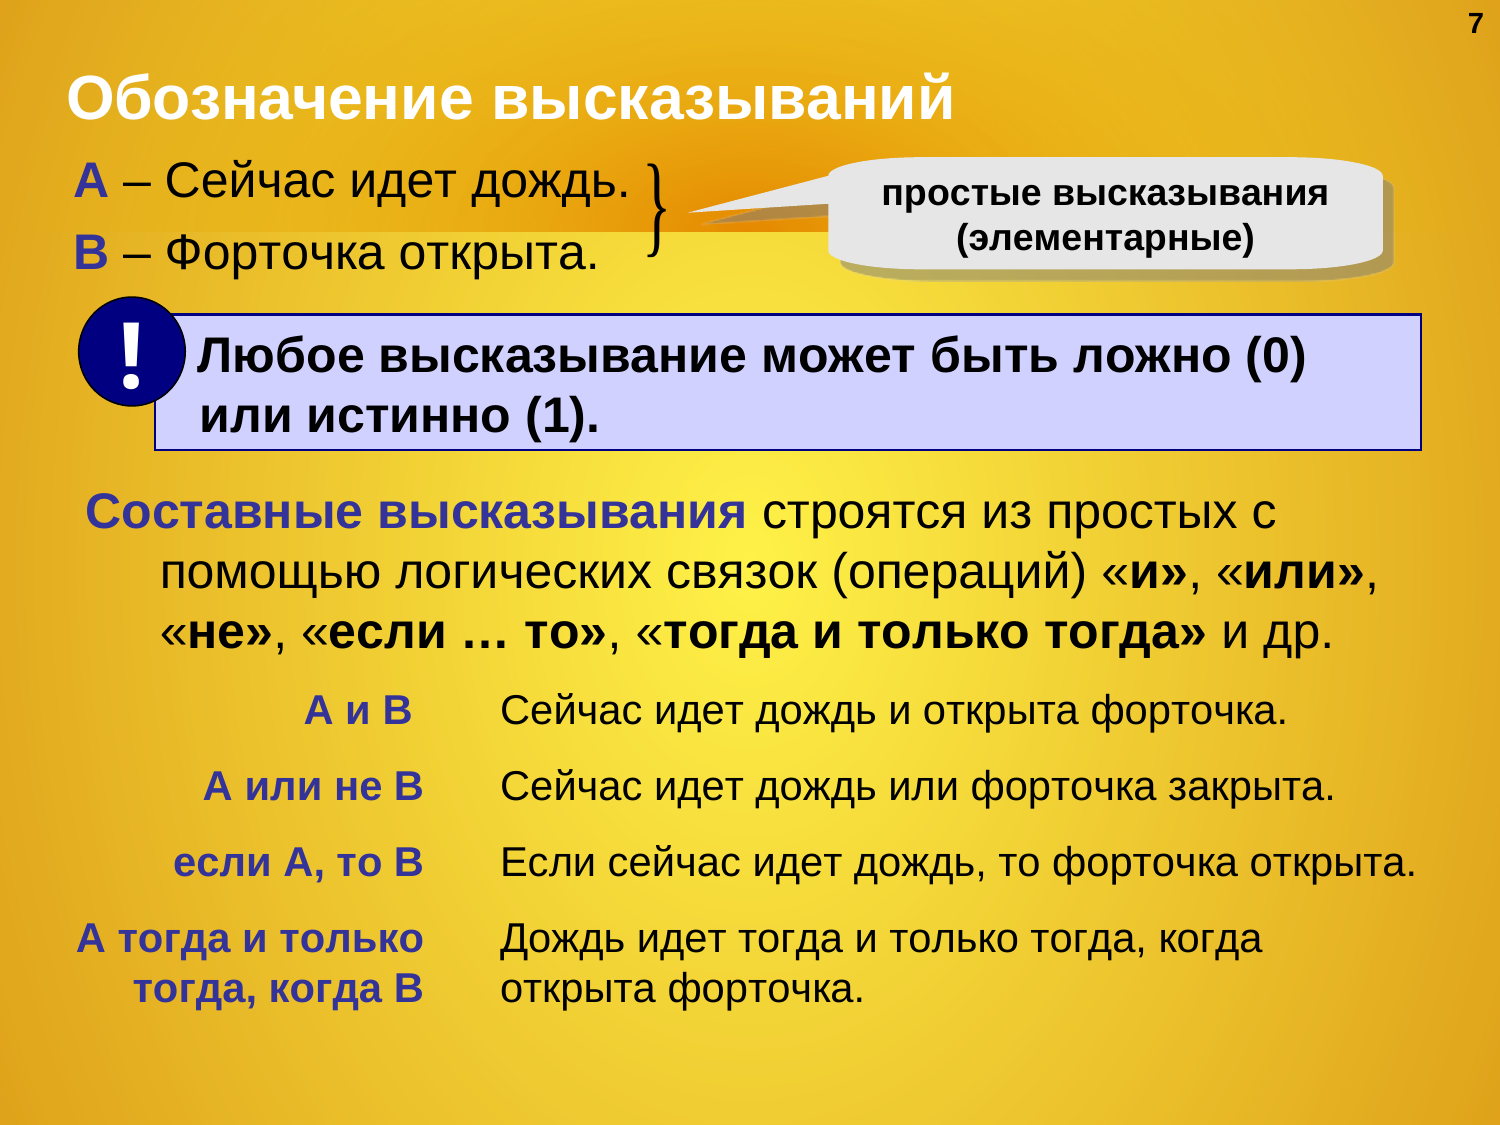

# Обозначение высказываний
A – Сейчас идет дождь.
B – Форточка открыта.
простые высказывания (элементарные)
!
 Любое высказывание может быть ложно (0)
или истинно (1).
Составные высказывания строятся из простых с помощью логических связок (операций) «и», «или», «не», «если … то», «тогда и только тогда» и др.
 A и B
A или не B
если A, то B
A тогда и только
тогда, когда B
Сейчас идет дождь и открыта форточка.
Сейчас идет дождь или форточка закрыта.
Если сейчас идет дождь, то форточка открыта.
Дождь идет тогда и только тогда, когда открыта форточка.